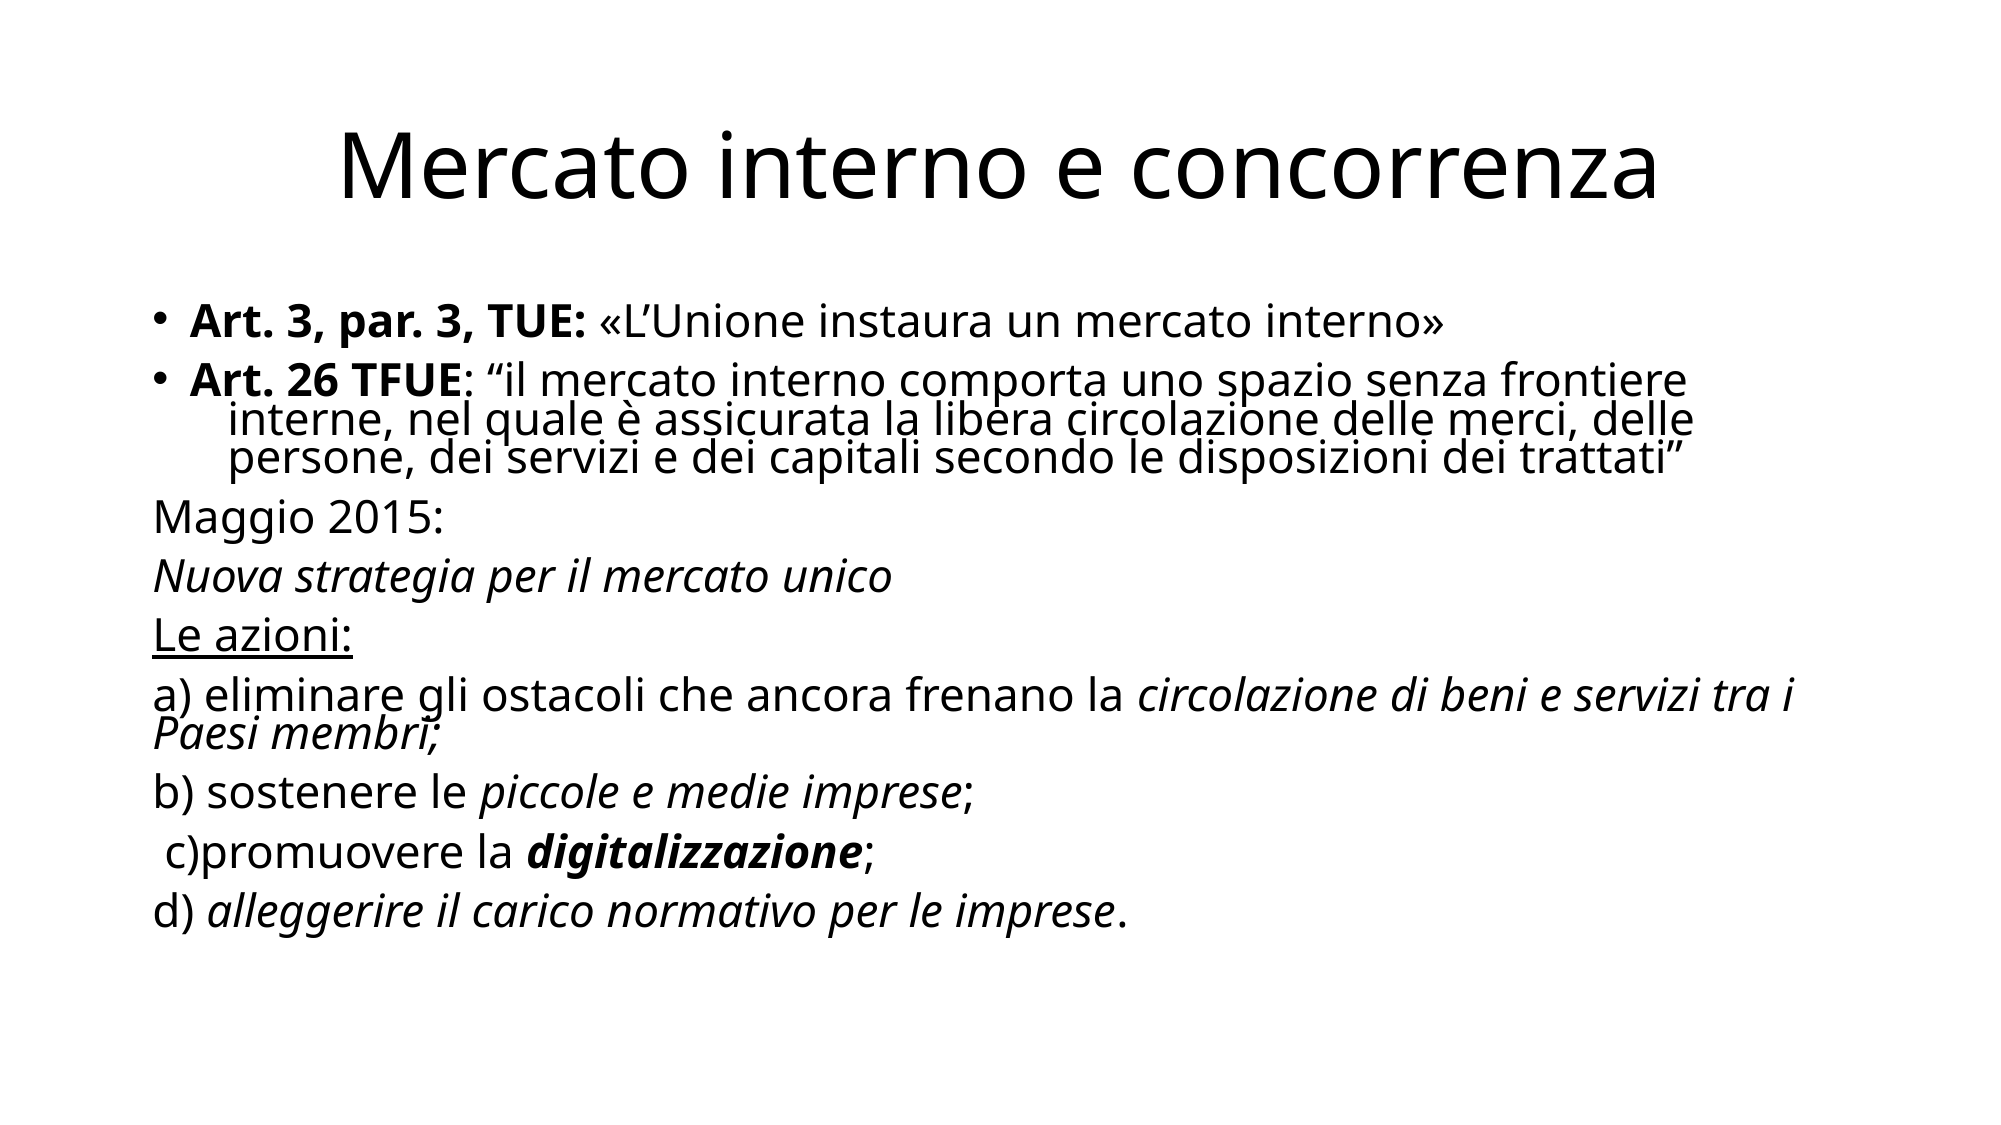

# Mercato interno e concorrenza
Art. 3, par. 3, TUE: «L’Unione instaura un mercato interno»
Art. 26 TFUE: “il mercato interno comporta uno spazio senza frontiere interne, nel quale è assicurata la libera circolazione delle merci, delle persone, dei servizi e dei capitali secondo le disposizioni dei trattati”
Maggio 2015:
Nuova strategia per il mercato unico
Le azioni:
a) eliminare gli ostacoli che ancora frenano la circolazione di beni e servizi tra i Paesi membri;
b) sostenere le piccole e medie imprese;
 c)promuovere la digitalizzazione;
d) alleggerire il carico normativo per le imprese.